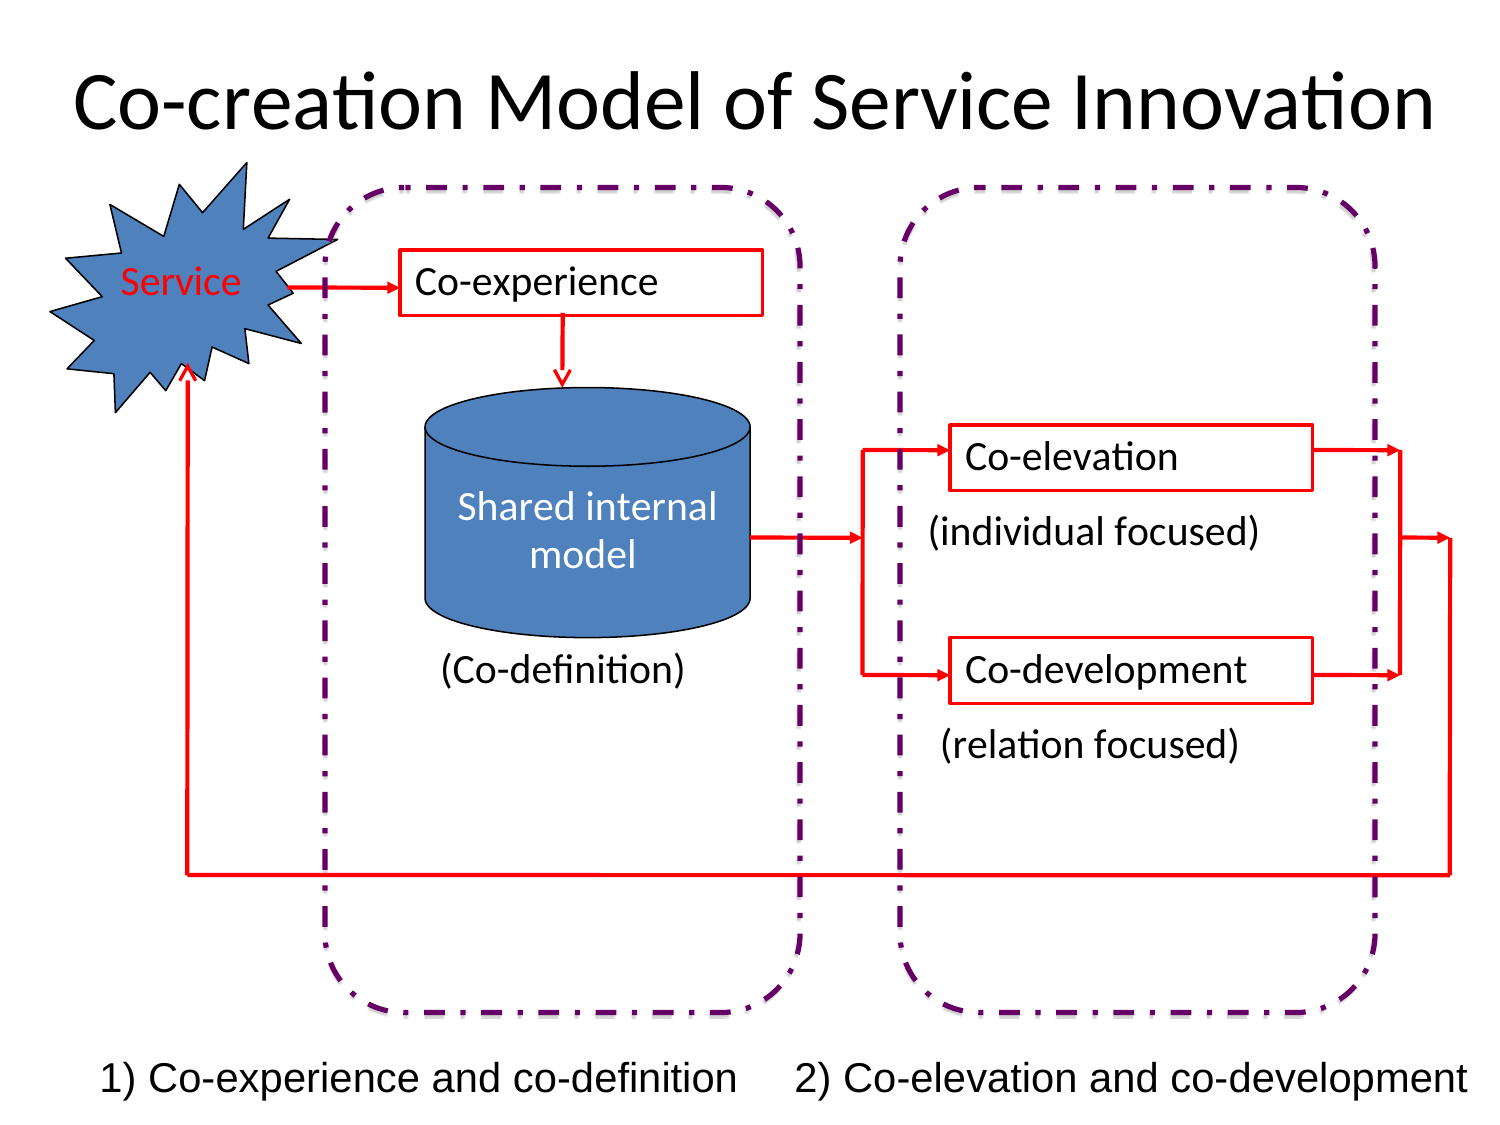

# Co-creation Model of Service Innovation
Service
Co-experience
Co-elevation
Shared internal model
(individual focused)
(Co-definition)
Co-development
(relation focused)
1) Co-experience and co-definition
2) Co-elevation and co-development